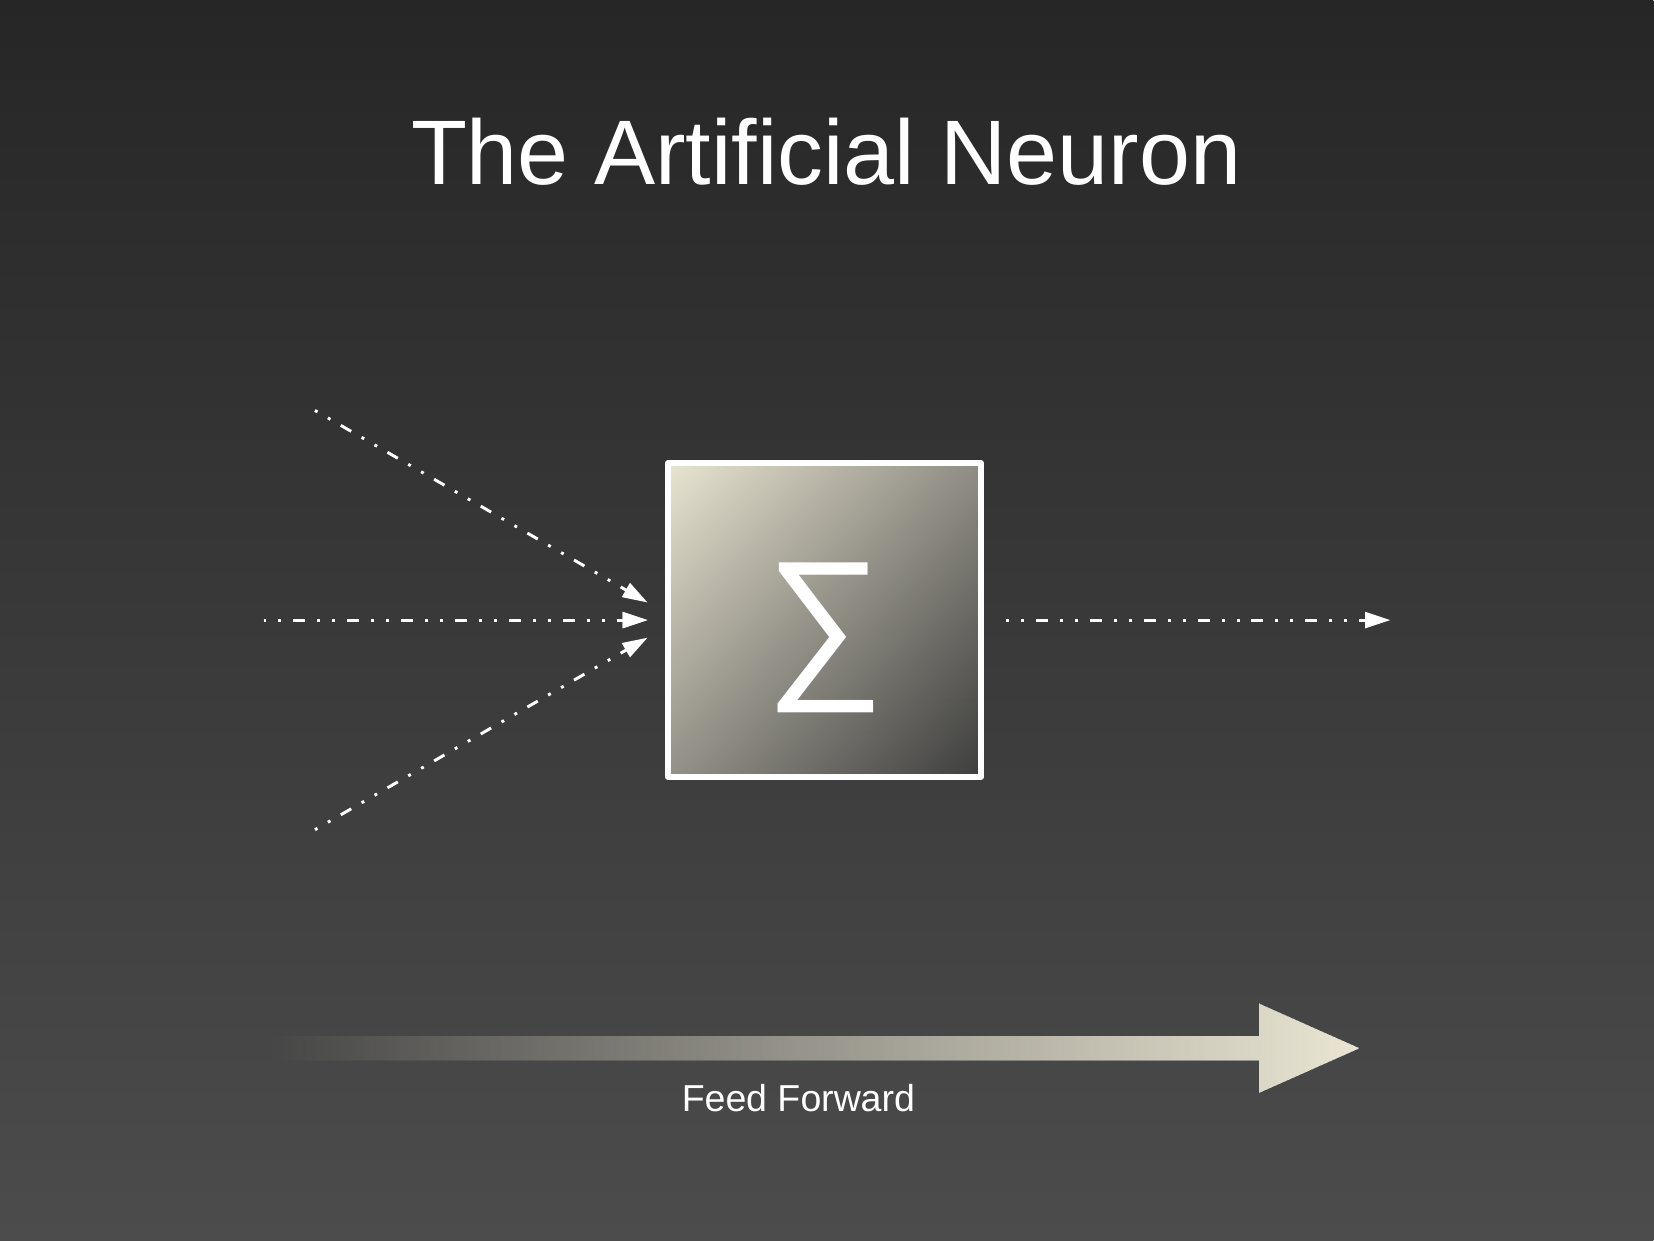

# The Artificial Neuron
∑
Feed Forward